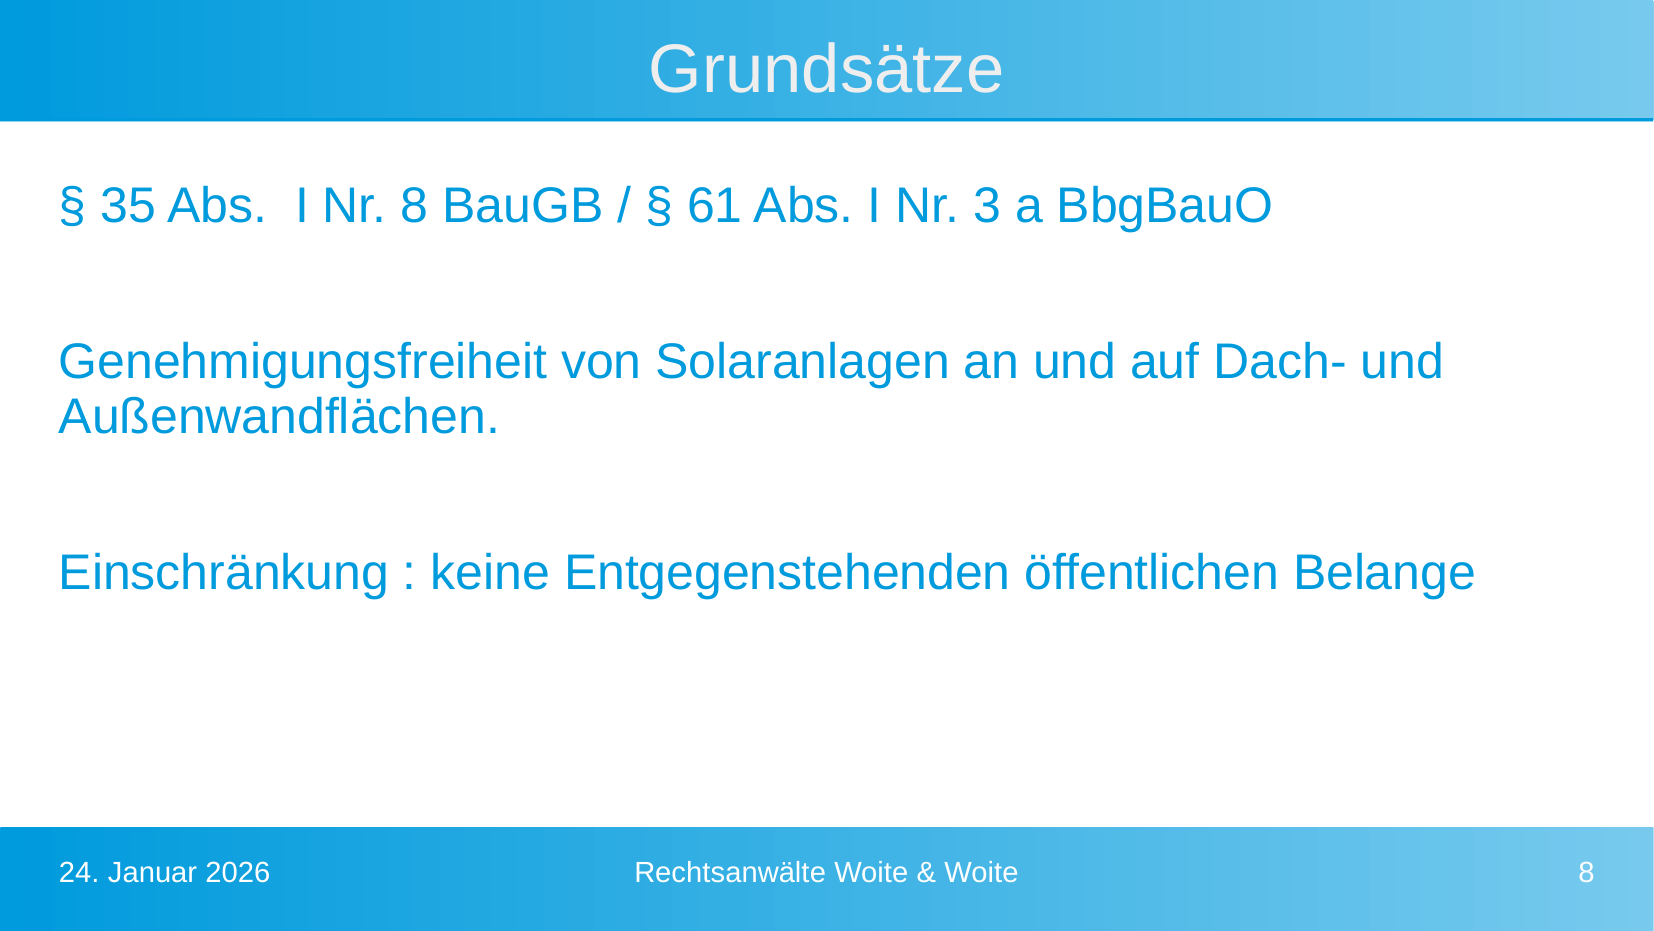

# Grundsätze
§ 35 Abs. I Nr. 8 BauGB / § 61 Abs. I Nr. 3 a BbgBauO
Genehmigungsfreiheit von Solaranlagen an und auf Dach- und Außenwandflächen.
Einschränkung : keine Entgegenstehenden öffentlichen Belange
8